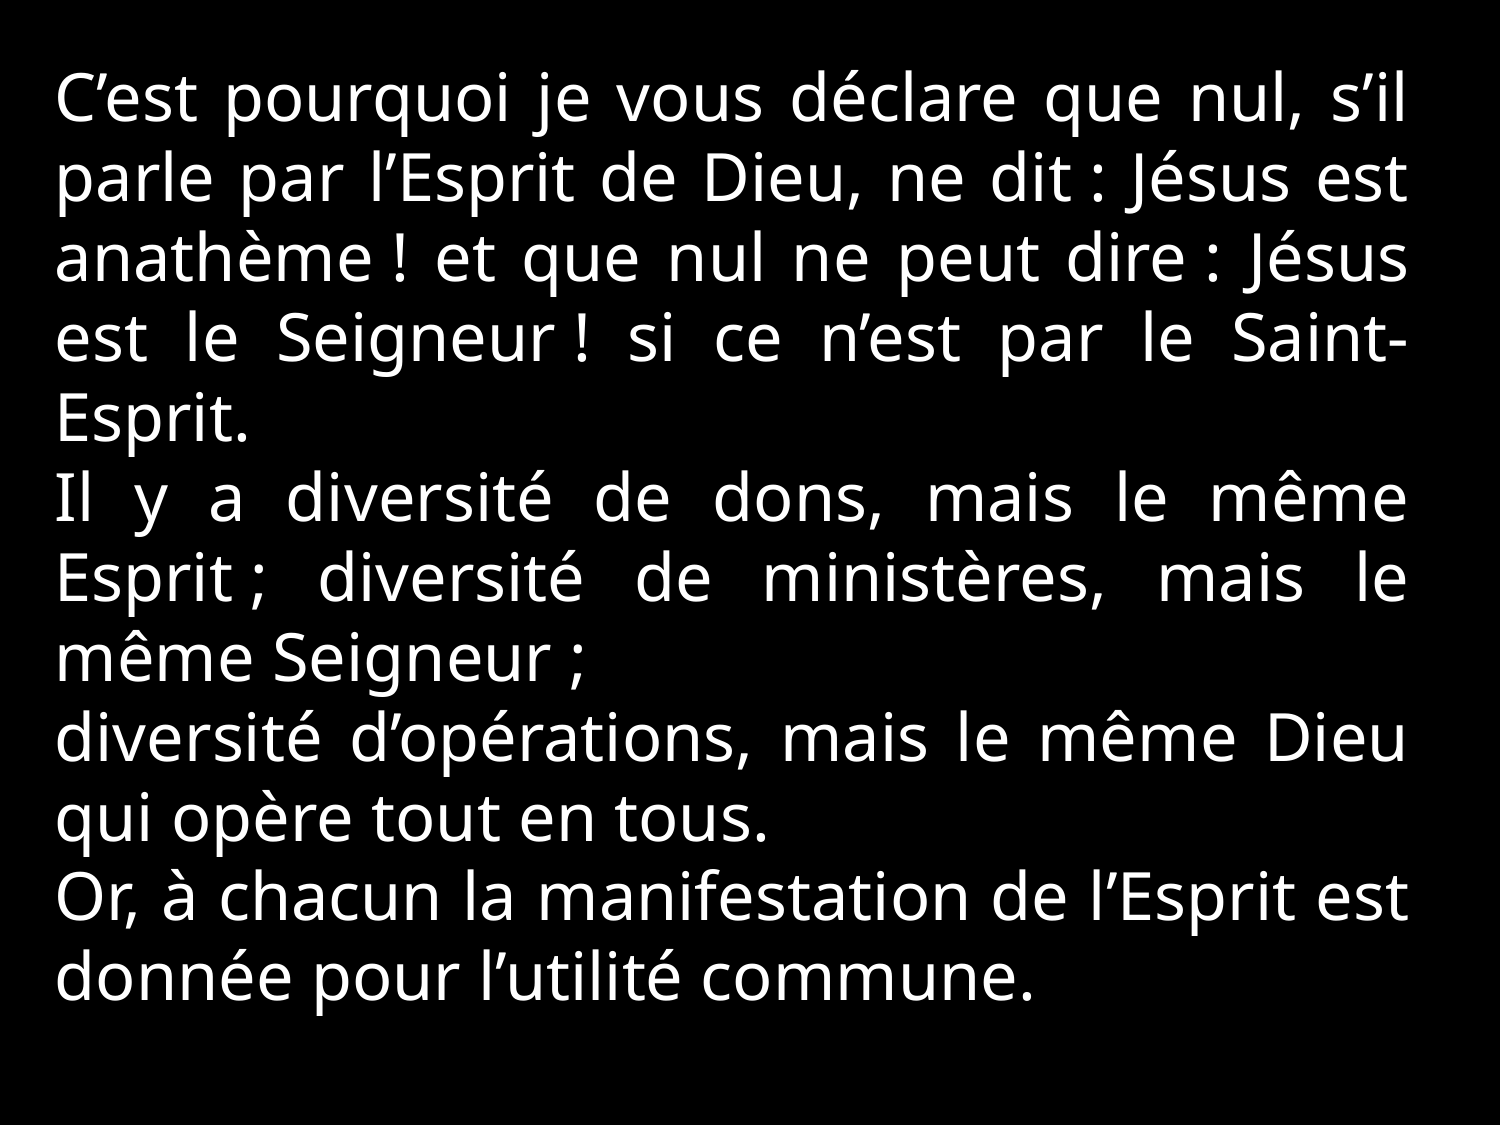

C’est pourquoi je vous déclare que nul, s’il parle par l’Esprit de Dieu, ne dit : Jésus est anathème ! et que nul ne peut dire : Jésus est le Seigneur ! si ce n’est par le Saint-Esprit.
Il y a diversité de dons, mais le même Esprit ; diversité de ministères, mais le même Seigneur ;
diversité d’opérations, mais le même Dieu qui opère tout en tous.
Or, à chacun la manifestation de l’Esprit est donnée pour l’utilité commune.